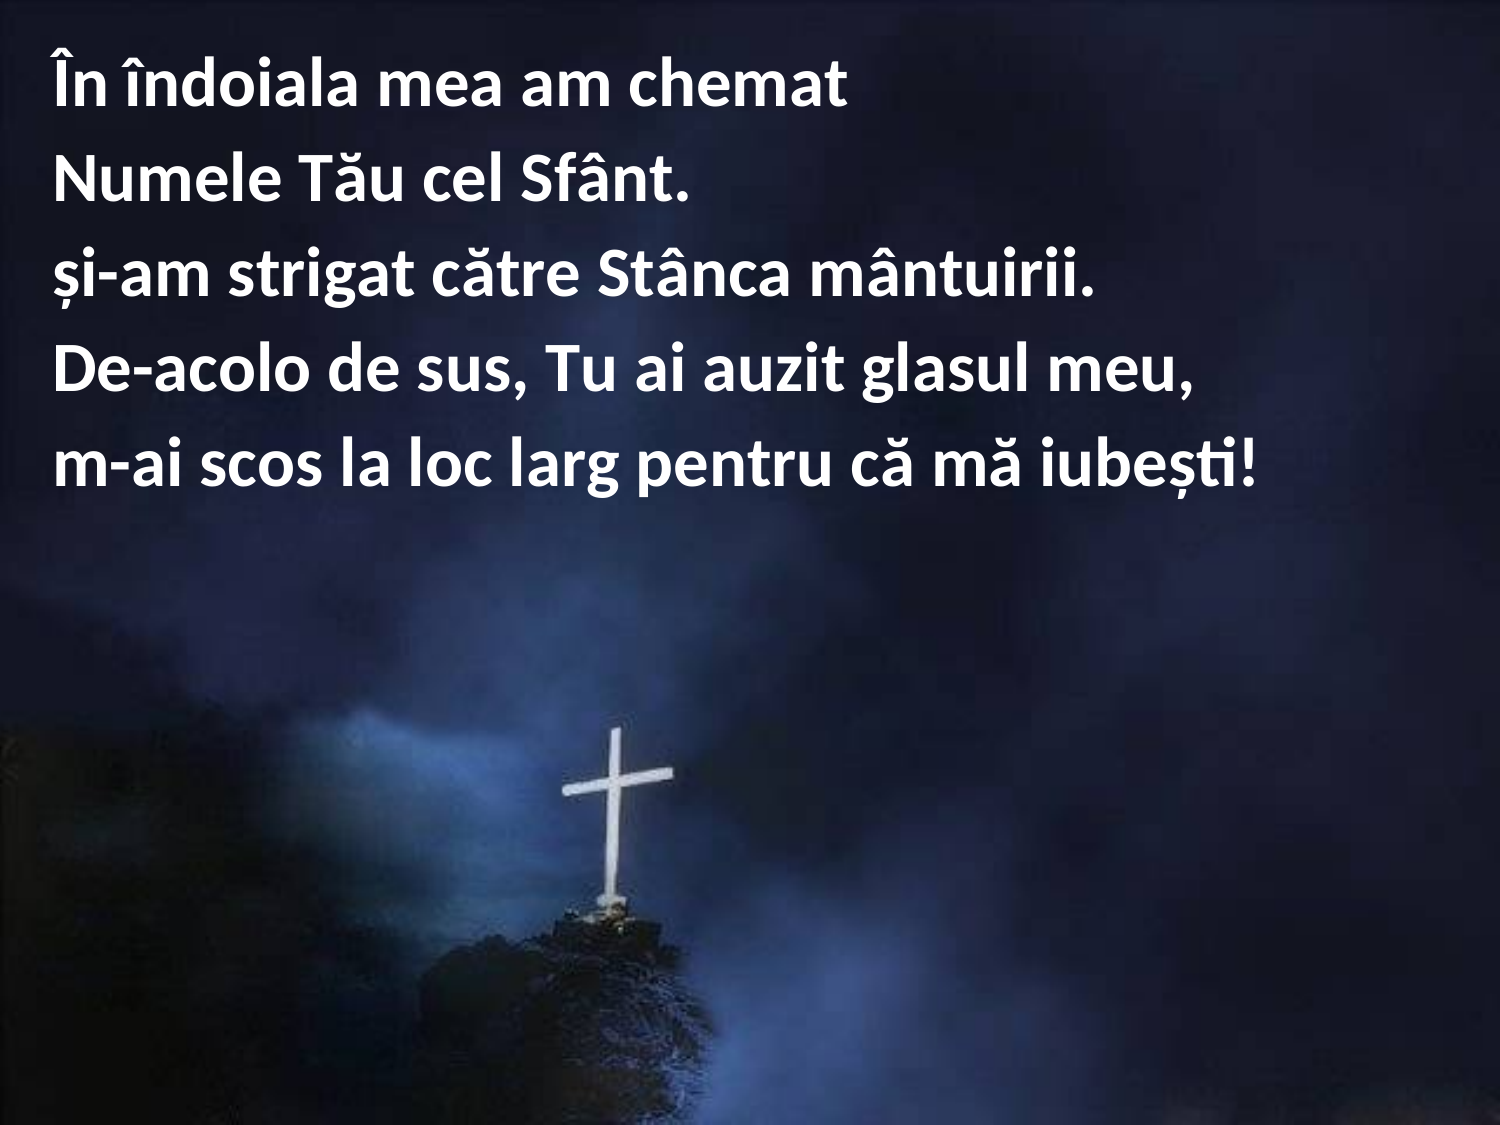

# În îndoiala mea am chemat
Numele Tău cel Sfânt.
şi-am strigat către Stânca mântuirii.
De-acolo de sus, Tu ai auzit glasul meu,
m-ai scos la loc larg pentru că mă iubeşti!